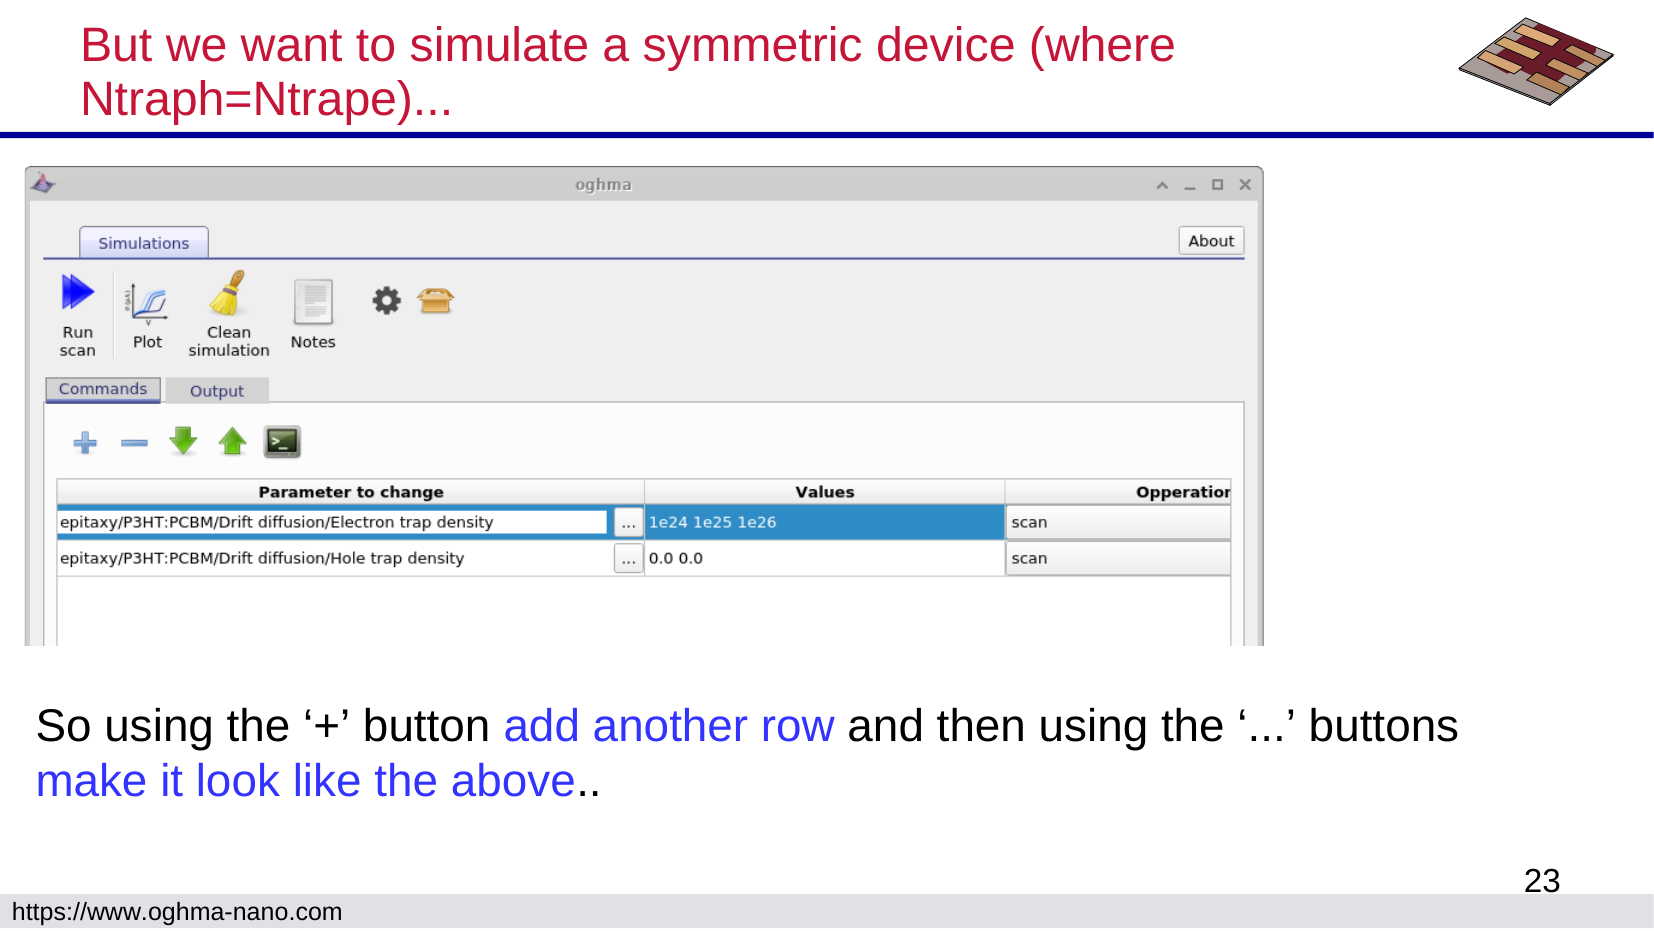

# But we want to simulate a symmetric device (where Ntraph=Ntrape)...
So using the ‘+’ button add another row and then using the ‘...’ buttons make it look like the above..